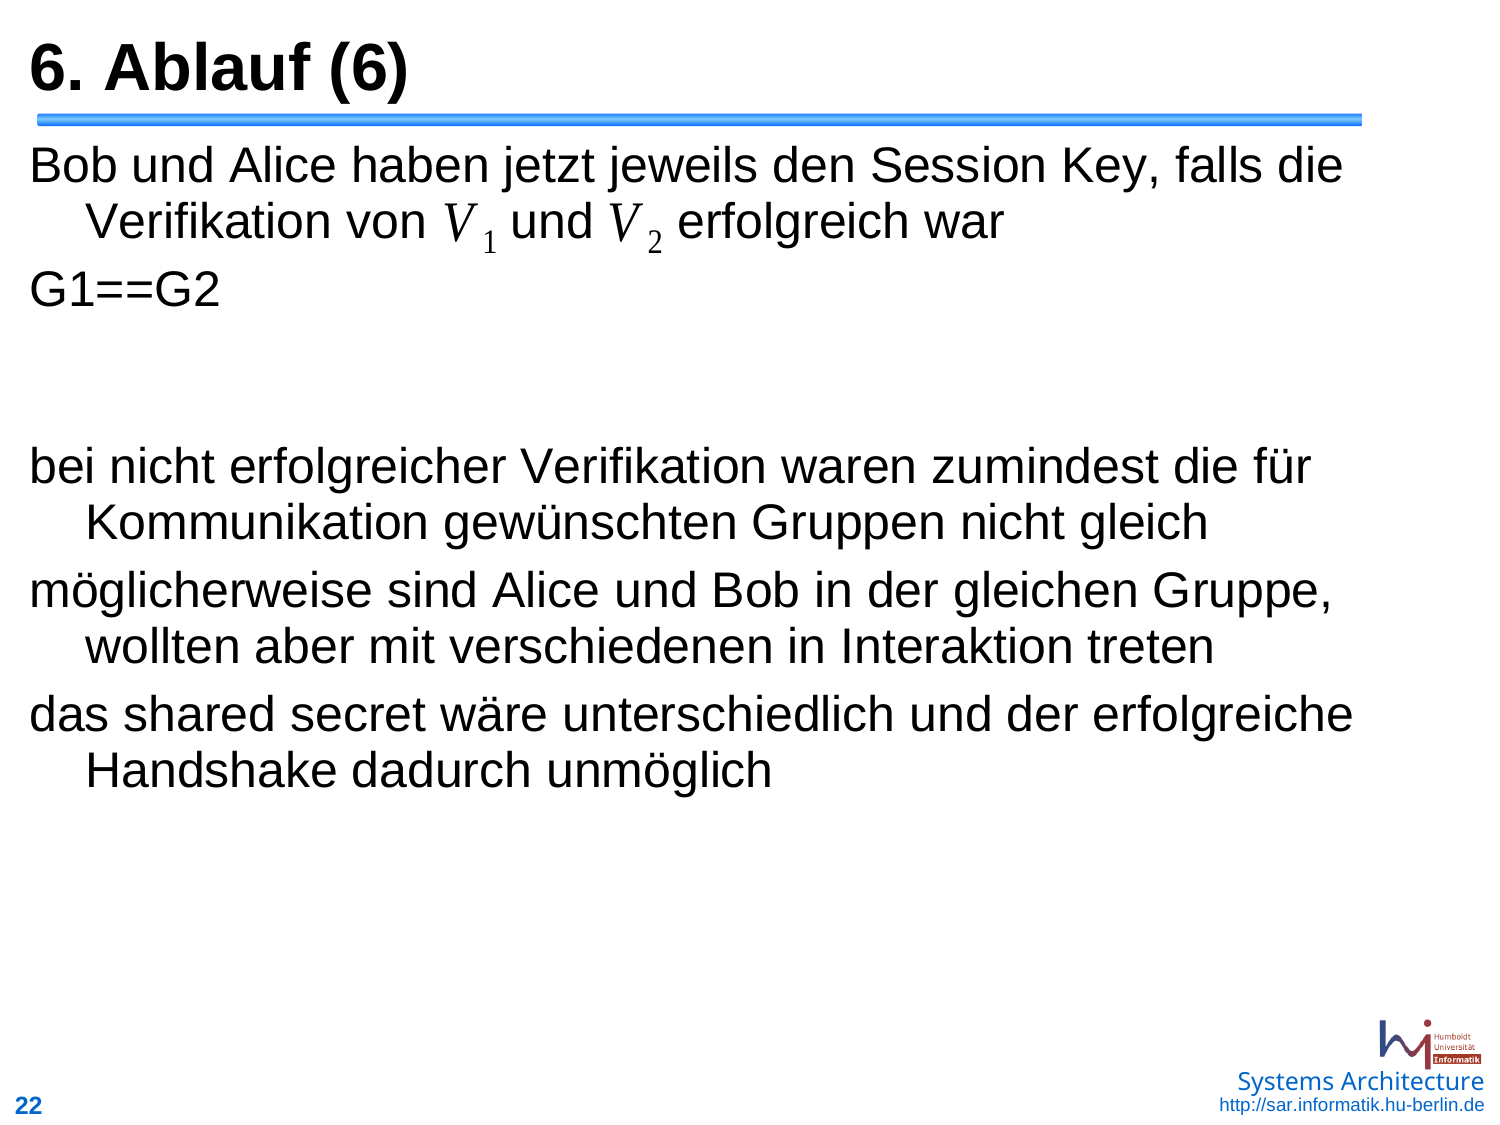

# 6. Ablauf (6)
Bob und Alice haben jetzt jeweils den Session Key, falls die Verifikation von und erfolgreich war
G1==G2
bei nicht erfolgreicher Verifikation waren zumindest die für Kommunikation gewünschten Gruppen nicht gleich
möglicherweise sind Alice und Bob in der gleichen Gruppe, wollten aber mit verschiedenen in Interaktion treten
das shared secret wäre unterschiedlich und der erfolgreiche Handshake dadurch unmöglich